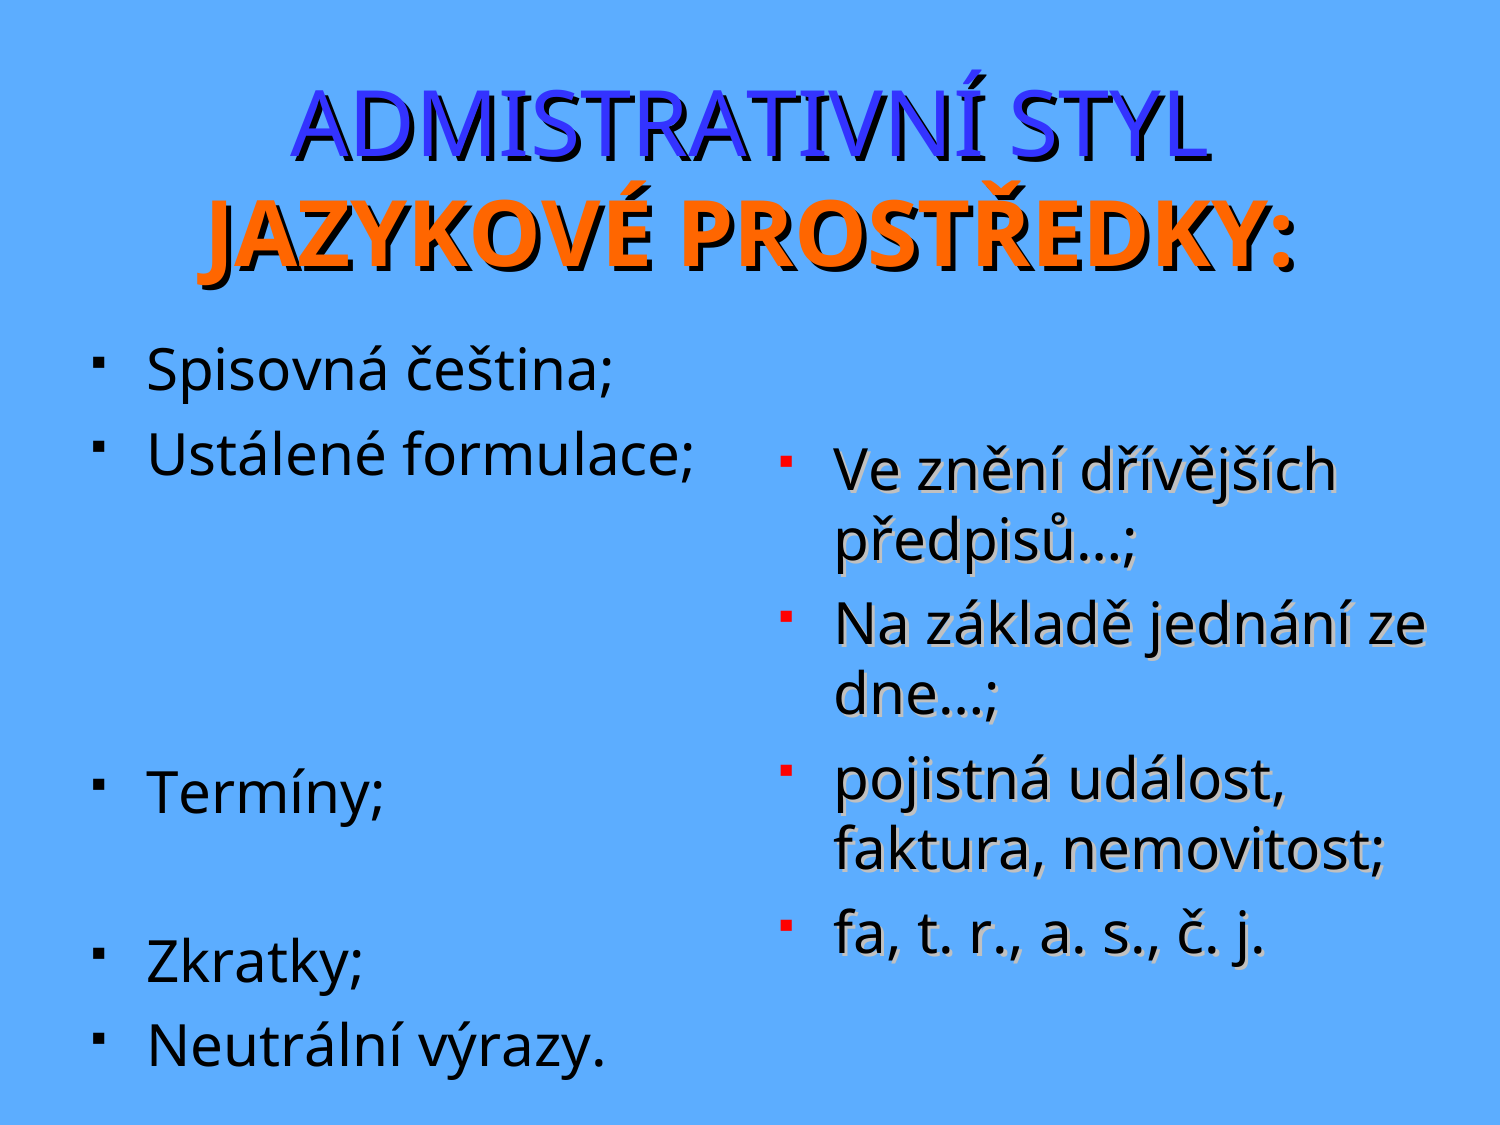

# ADMISTRATIVNÍ STYL JAZYKOVÉ PROSTŘEDKY:
Spisovná čeština;
Ustálené formulace;
Termíny;
Zkratky;
Neutrální výrazy.
Ve znění dřívějších předpisů…;
Na základě jednání ze dne…;
pojistná událost, faktura, nemovitost;
fa, t. r., a. s., č. j.